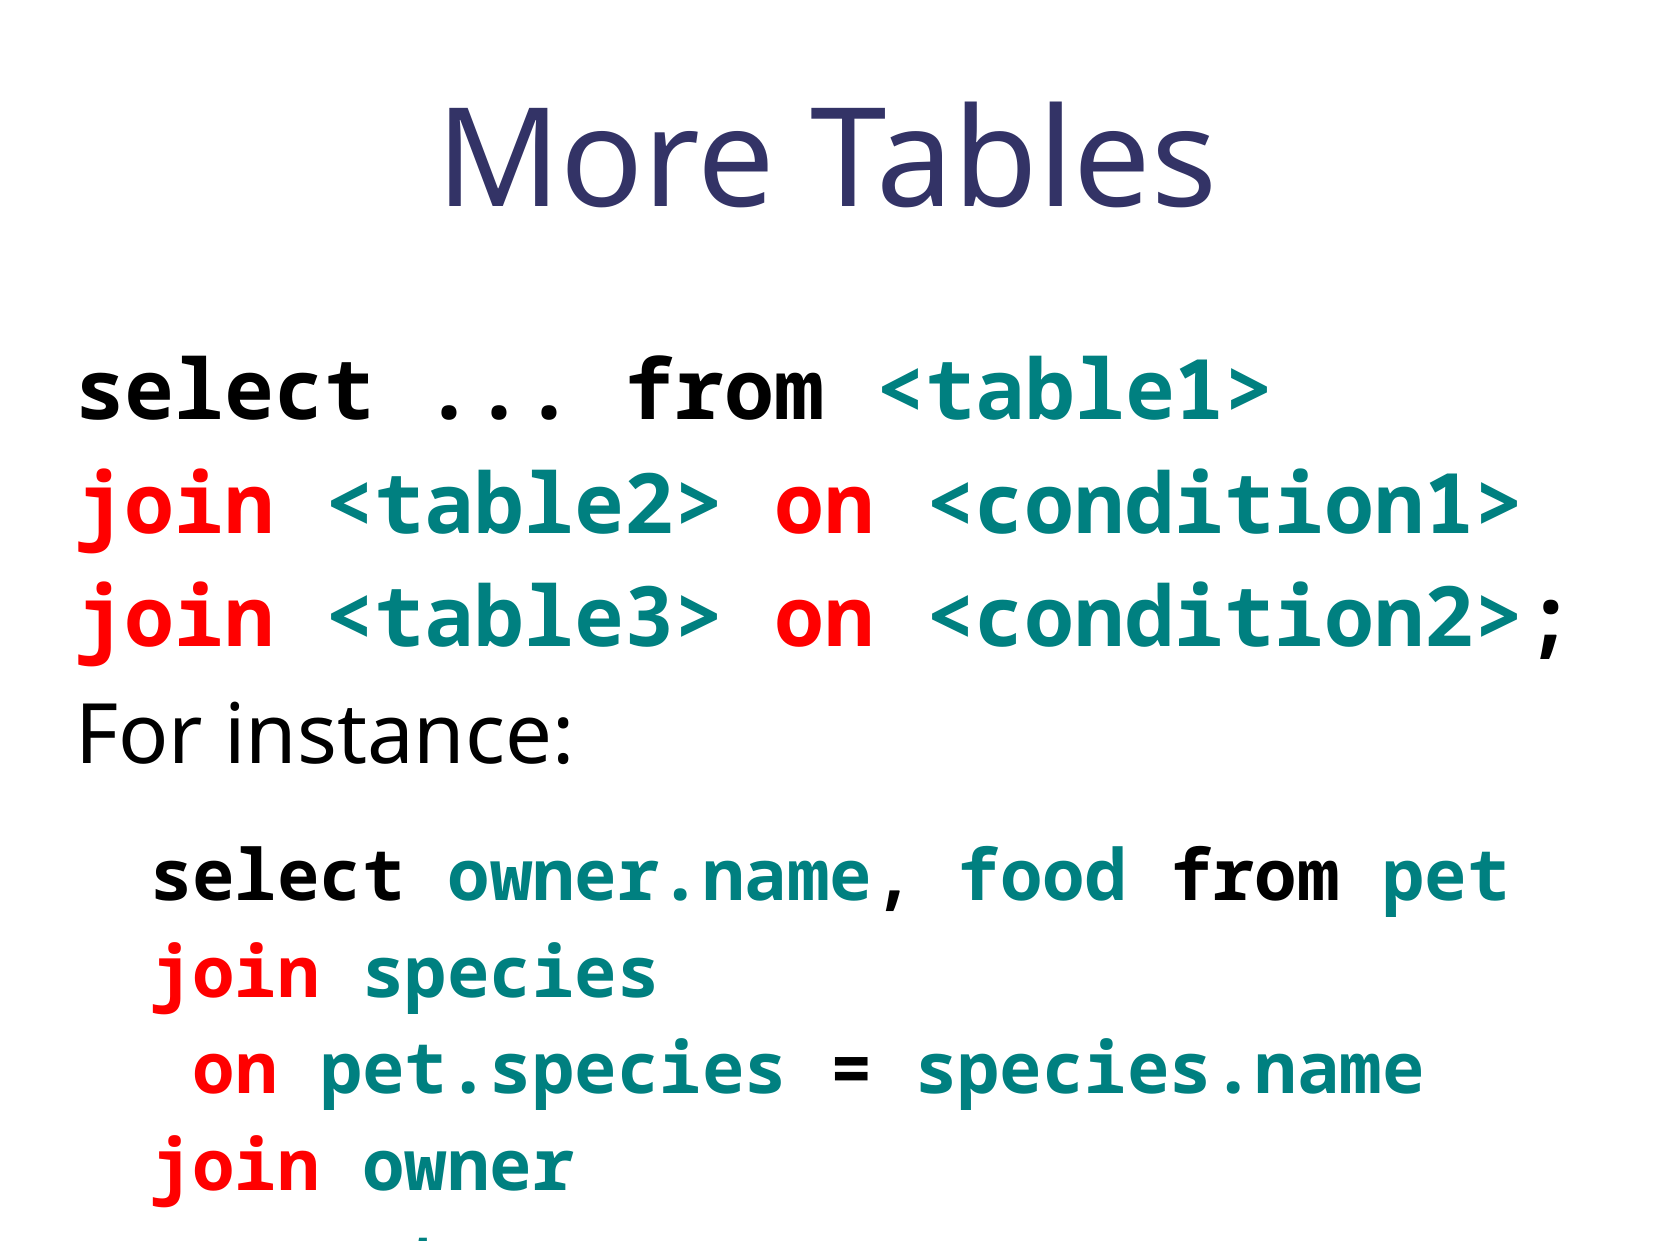

# More Tables
select ... from <table1>
join <table2> on <condition1>
join <table3> on <condition2>;
For instance:
select owner.name, food from pet
join species
 on pet.species = species.name
join owner
 on pet.owner = owner.name;